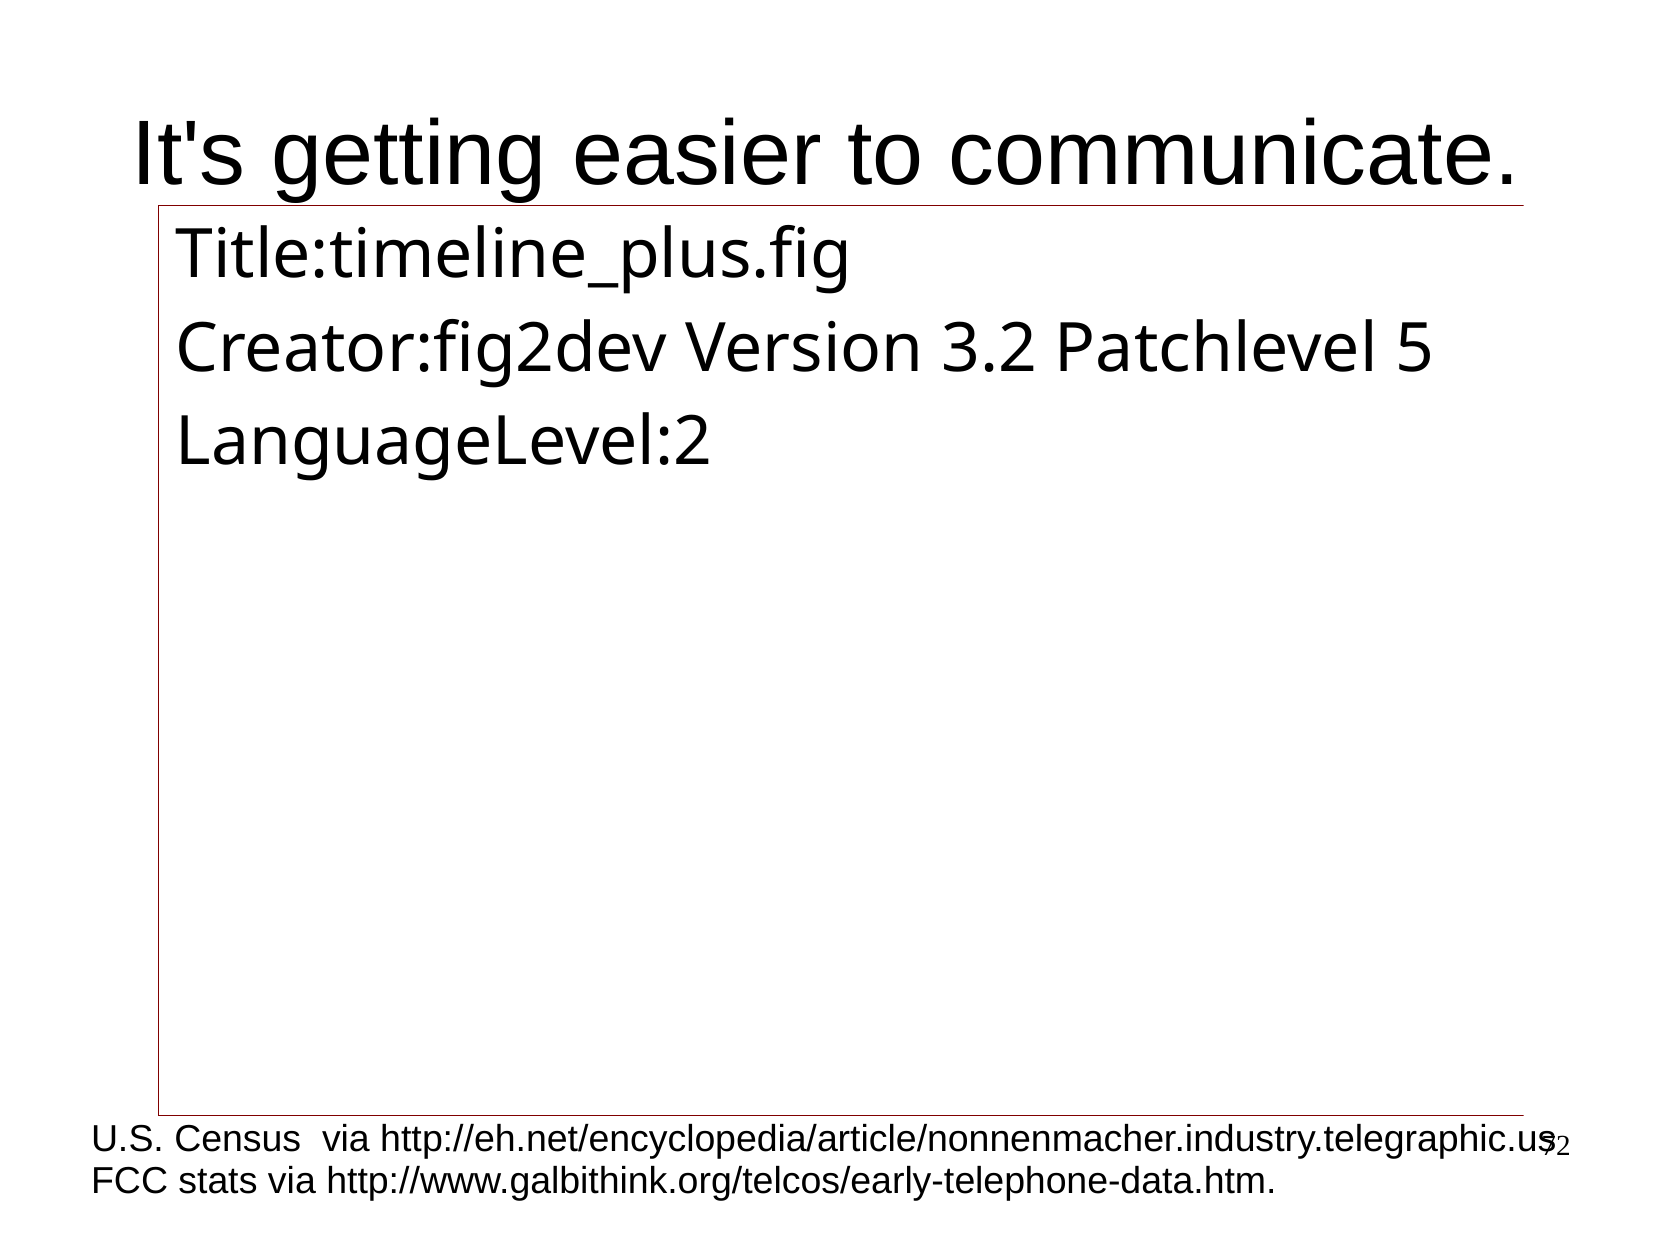

# It's getting easier to communicate.
U.S. Census via http://eh.net/encyclopedia/article/nonnenmacher.industry.telegraphic.us
FCC stats via http://www.galbithink.org/telcos/early-telephone-data.htm.
72